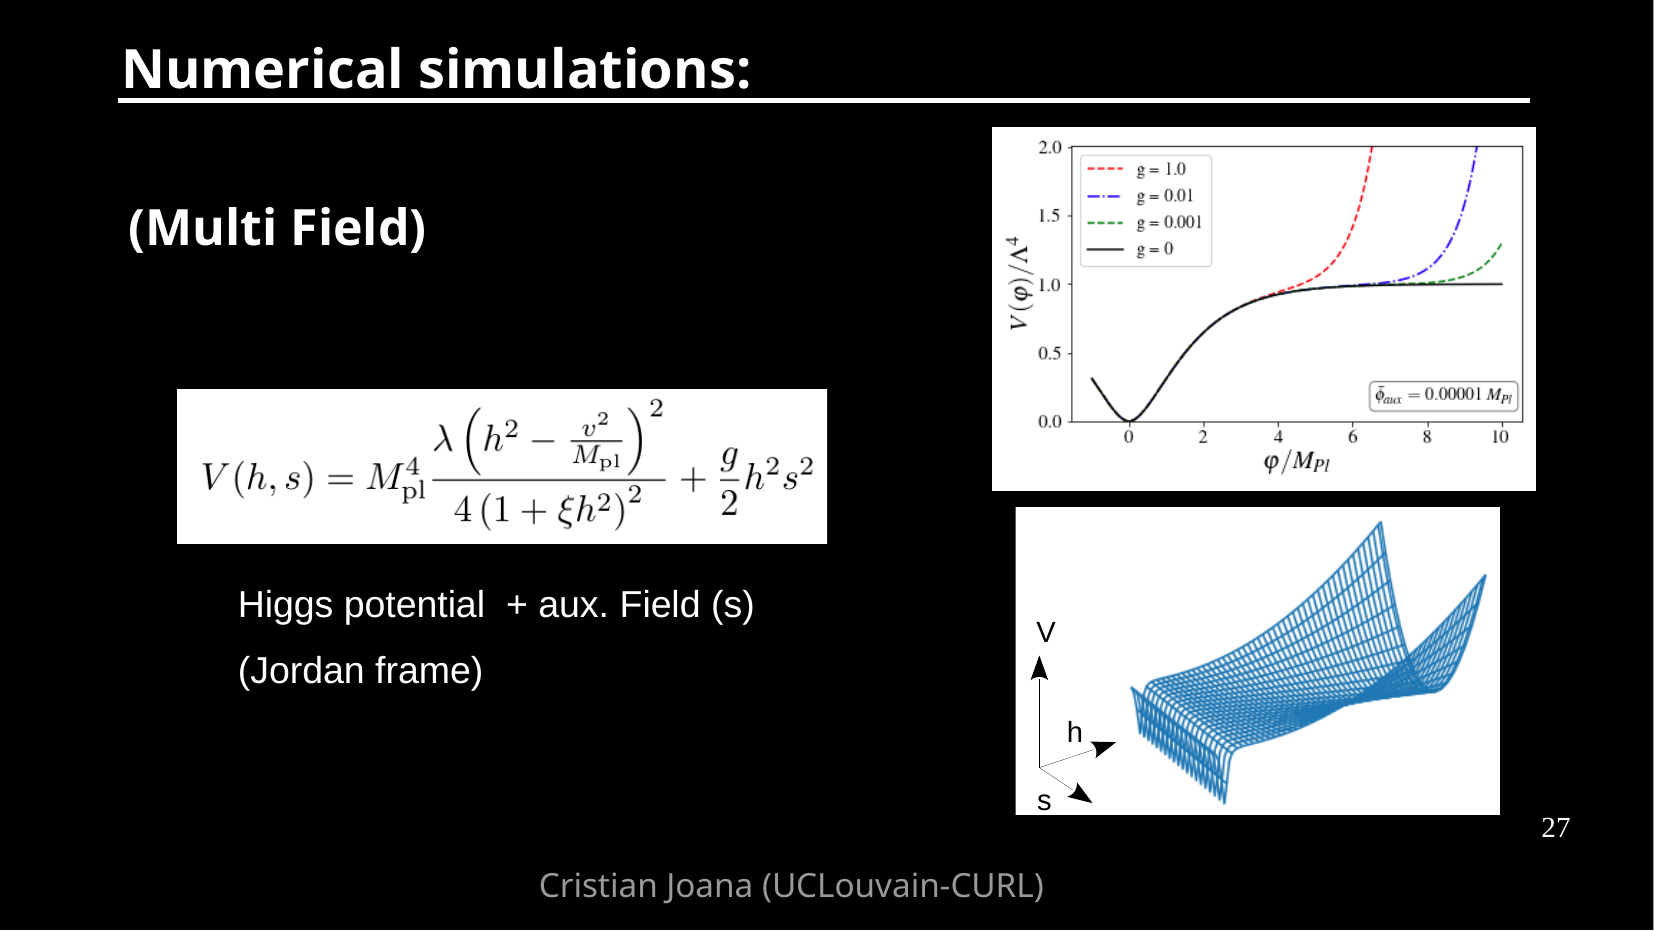

Numerical simulations:
(Multi Field)
Higgs potential + aux. Field (s)
(Jordan frame)
V
h
s
27
Cristian Joana (UCLouvain-CURL)